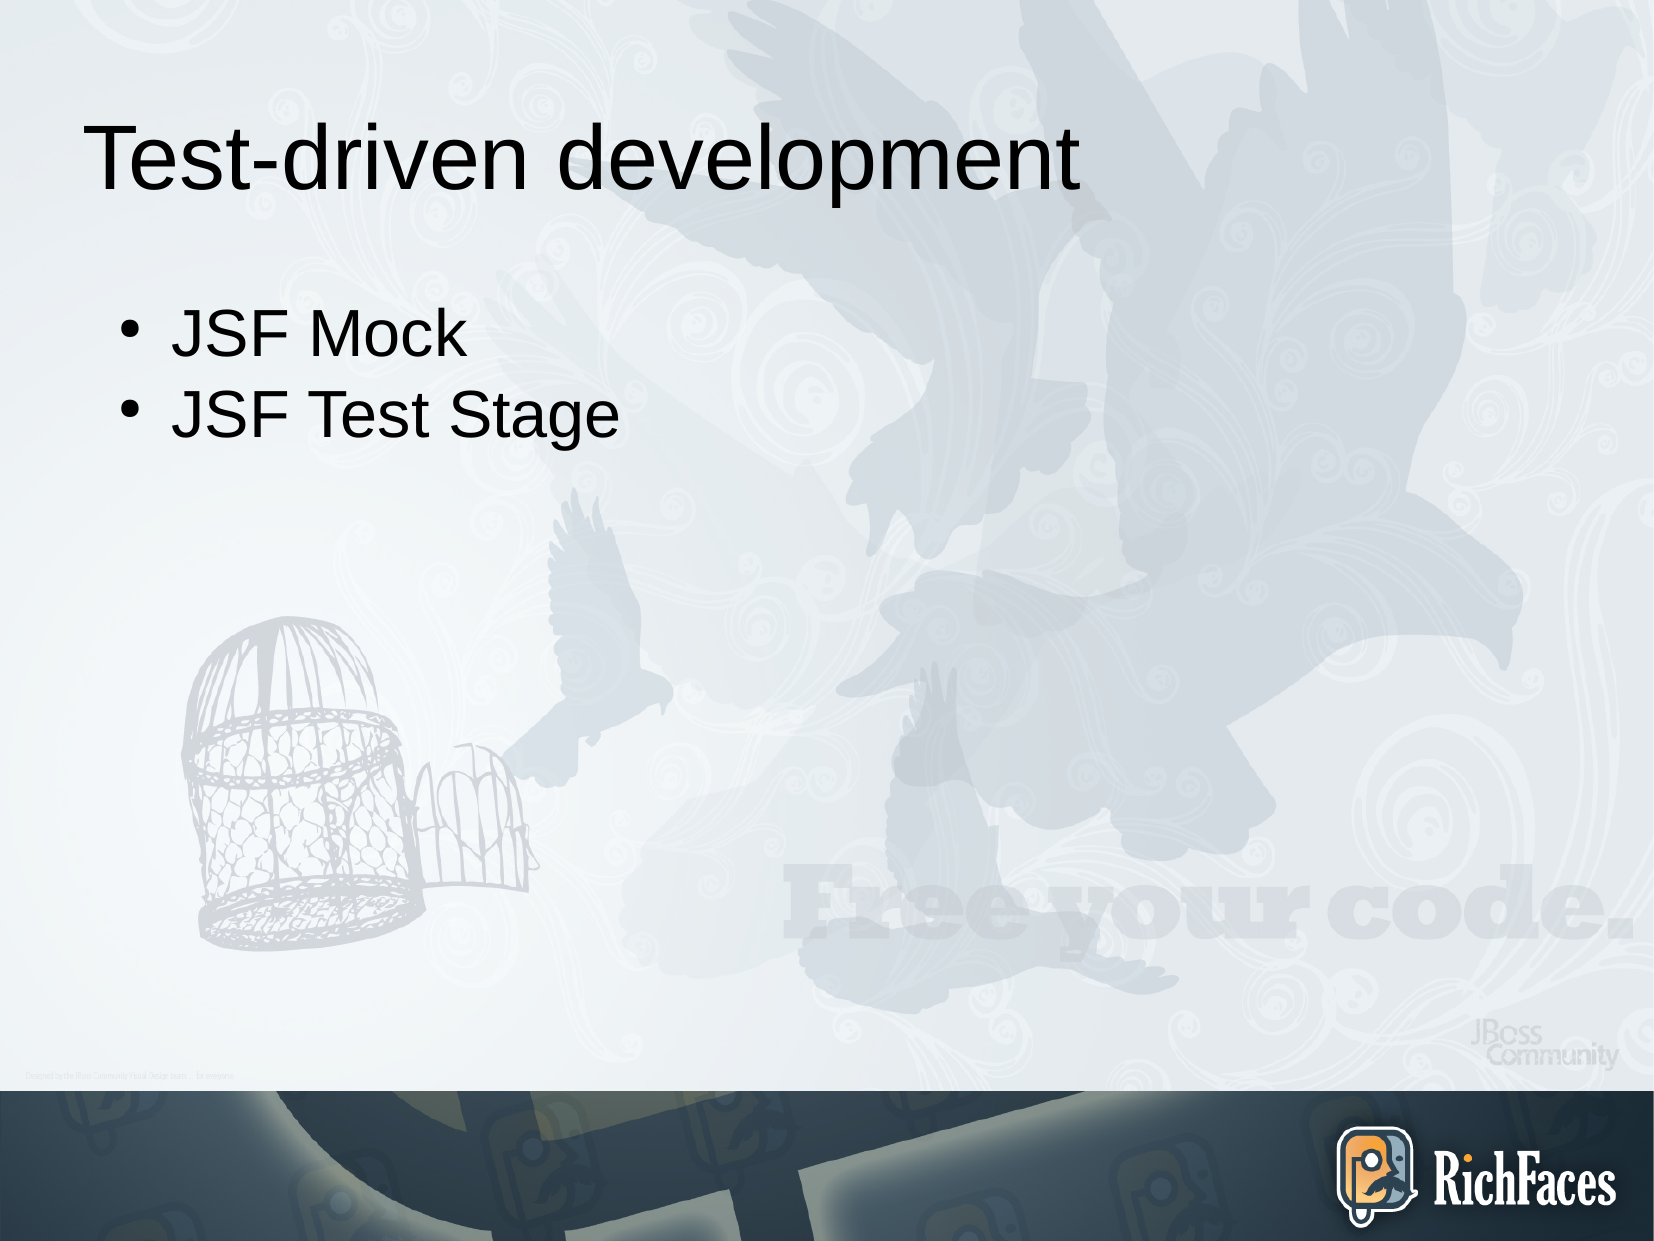

# Test-driven development
JSF Mock
JSF Test Stage